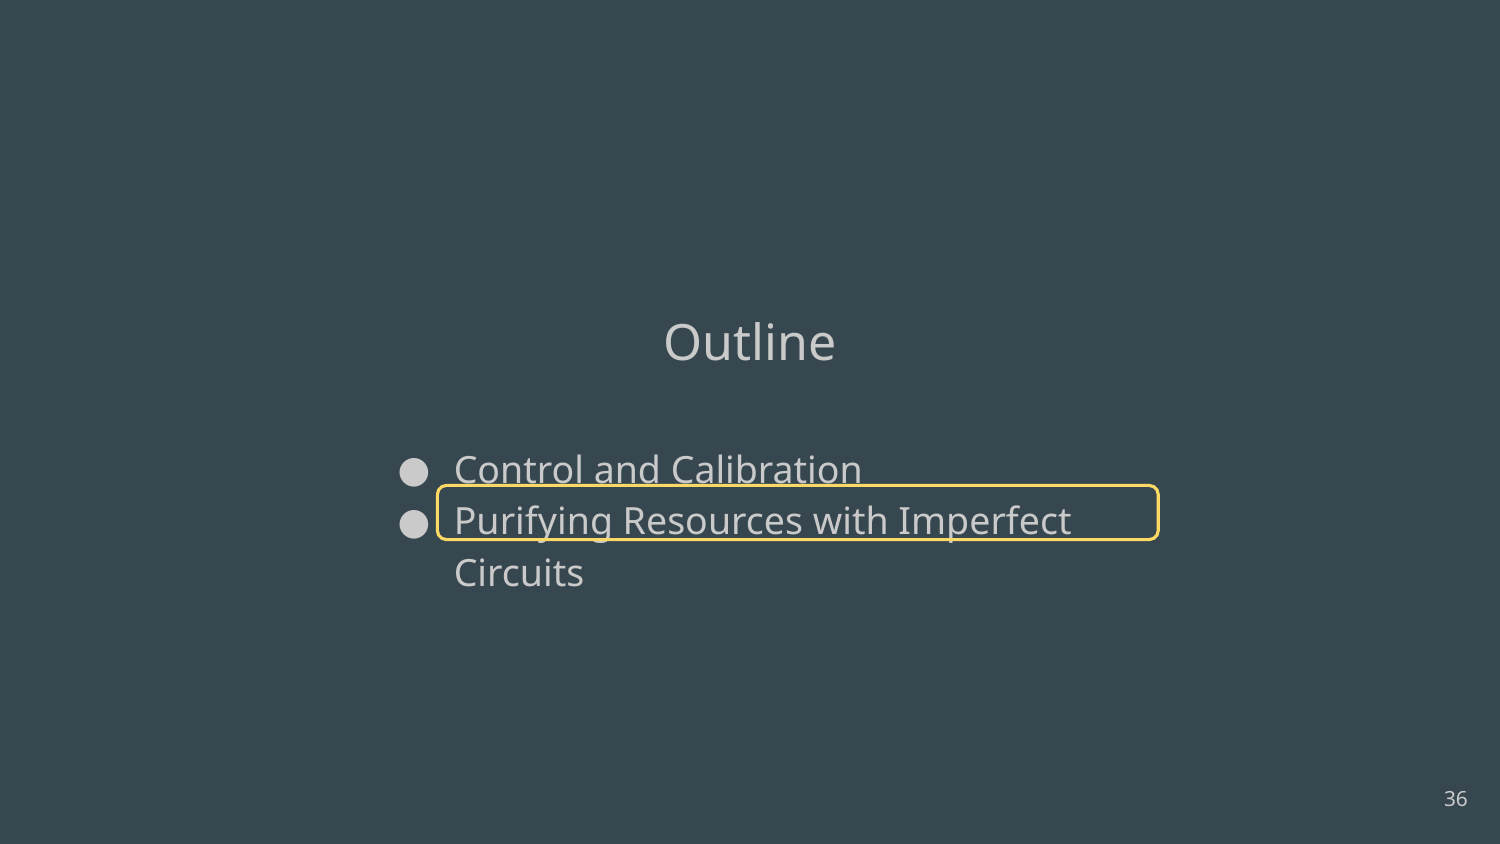

# Outline
Control and Calibration
Purifying Resources with Imperfect Circuits